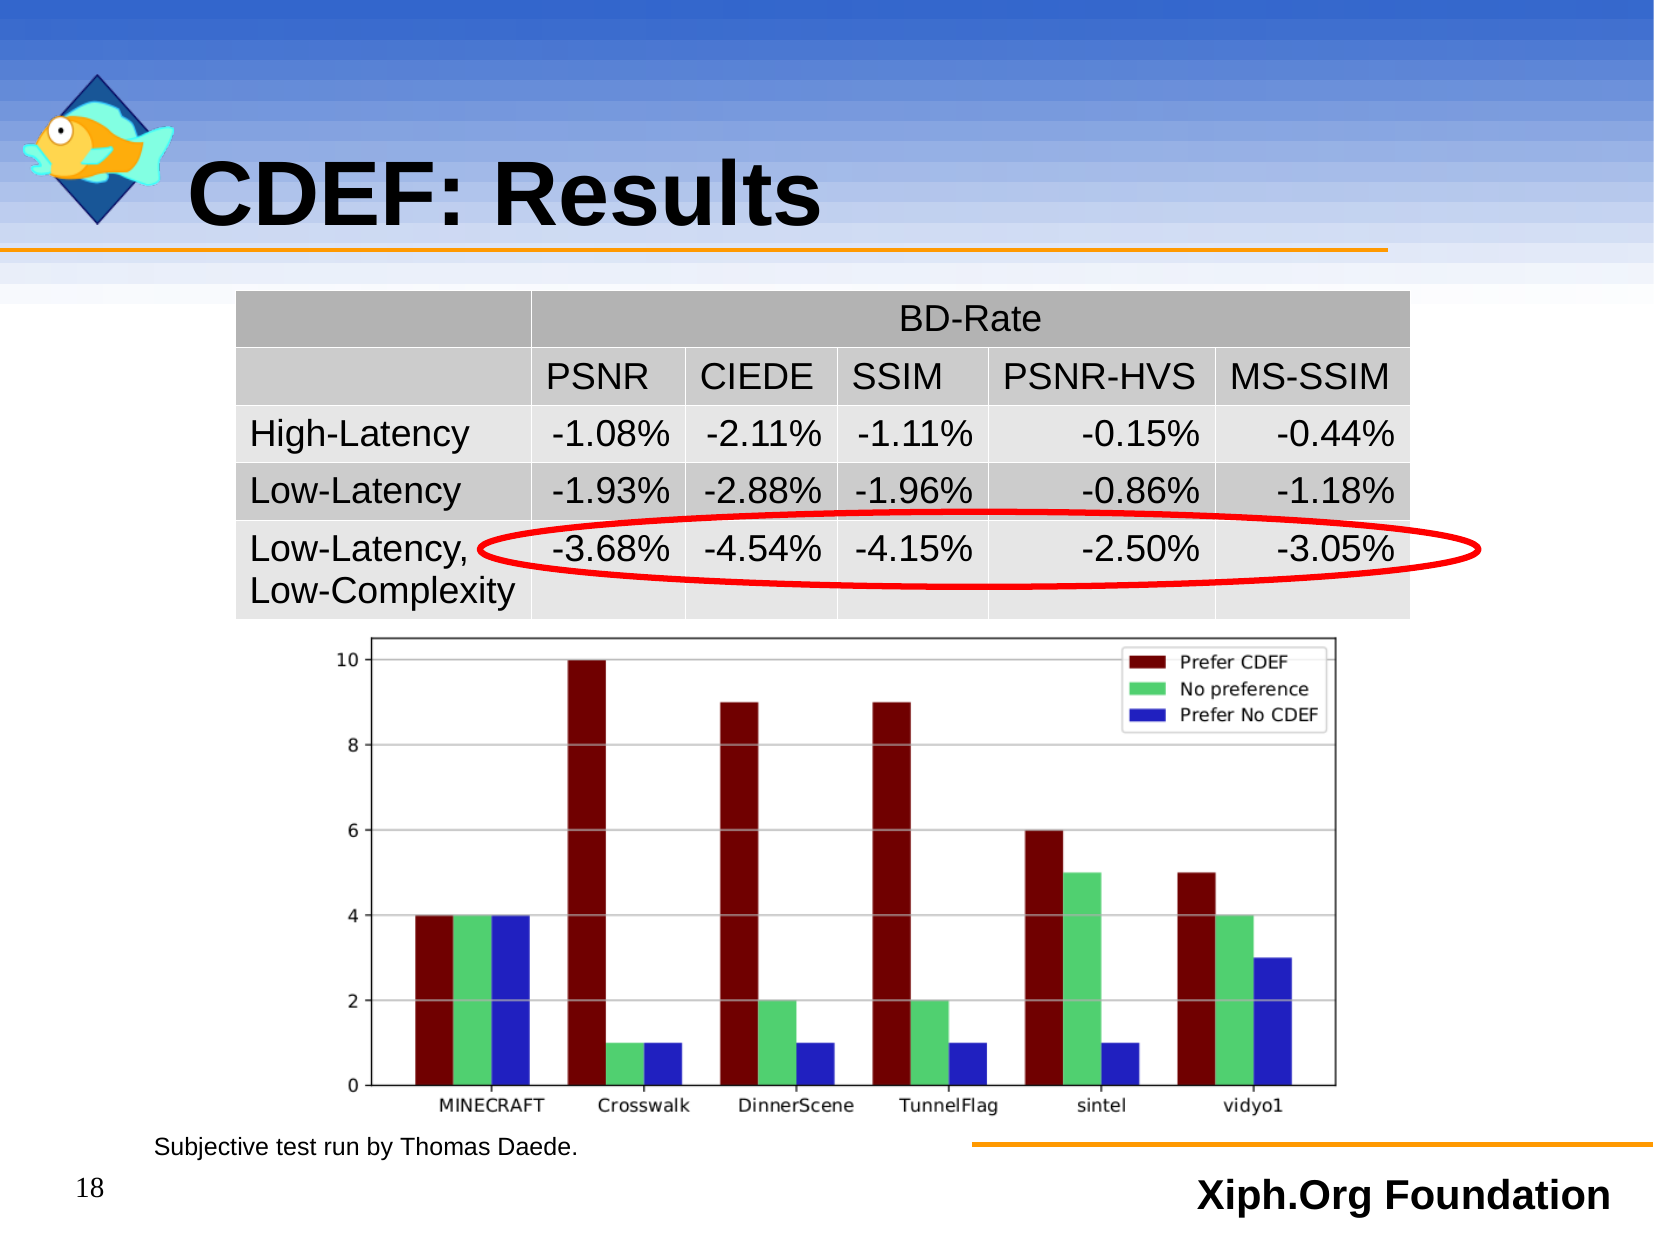

# CDEF: Results
| | BD-Rate | | | | |
| --- | --- | --- | --- | --- | --- |
| | PSNR | CIEDE | SSIM | PSNR-HVS | MS-SSIM |
| High-Latency | -1.08% | -2.11% | -1.11% | -0.15% | -0.44% |
| Low-Latency | -1.93% | -2.88% | -1.96% | -0.86% | -1.18% |
| Low-Latency, Low-Complexity | -3.68% | -4.54% | -4.15% | -2.50% | -3.05% |
Subjective test run by Thomas Daede.
18